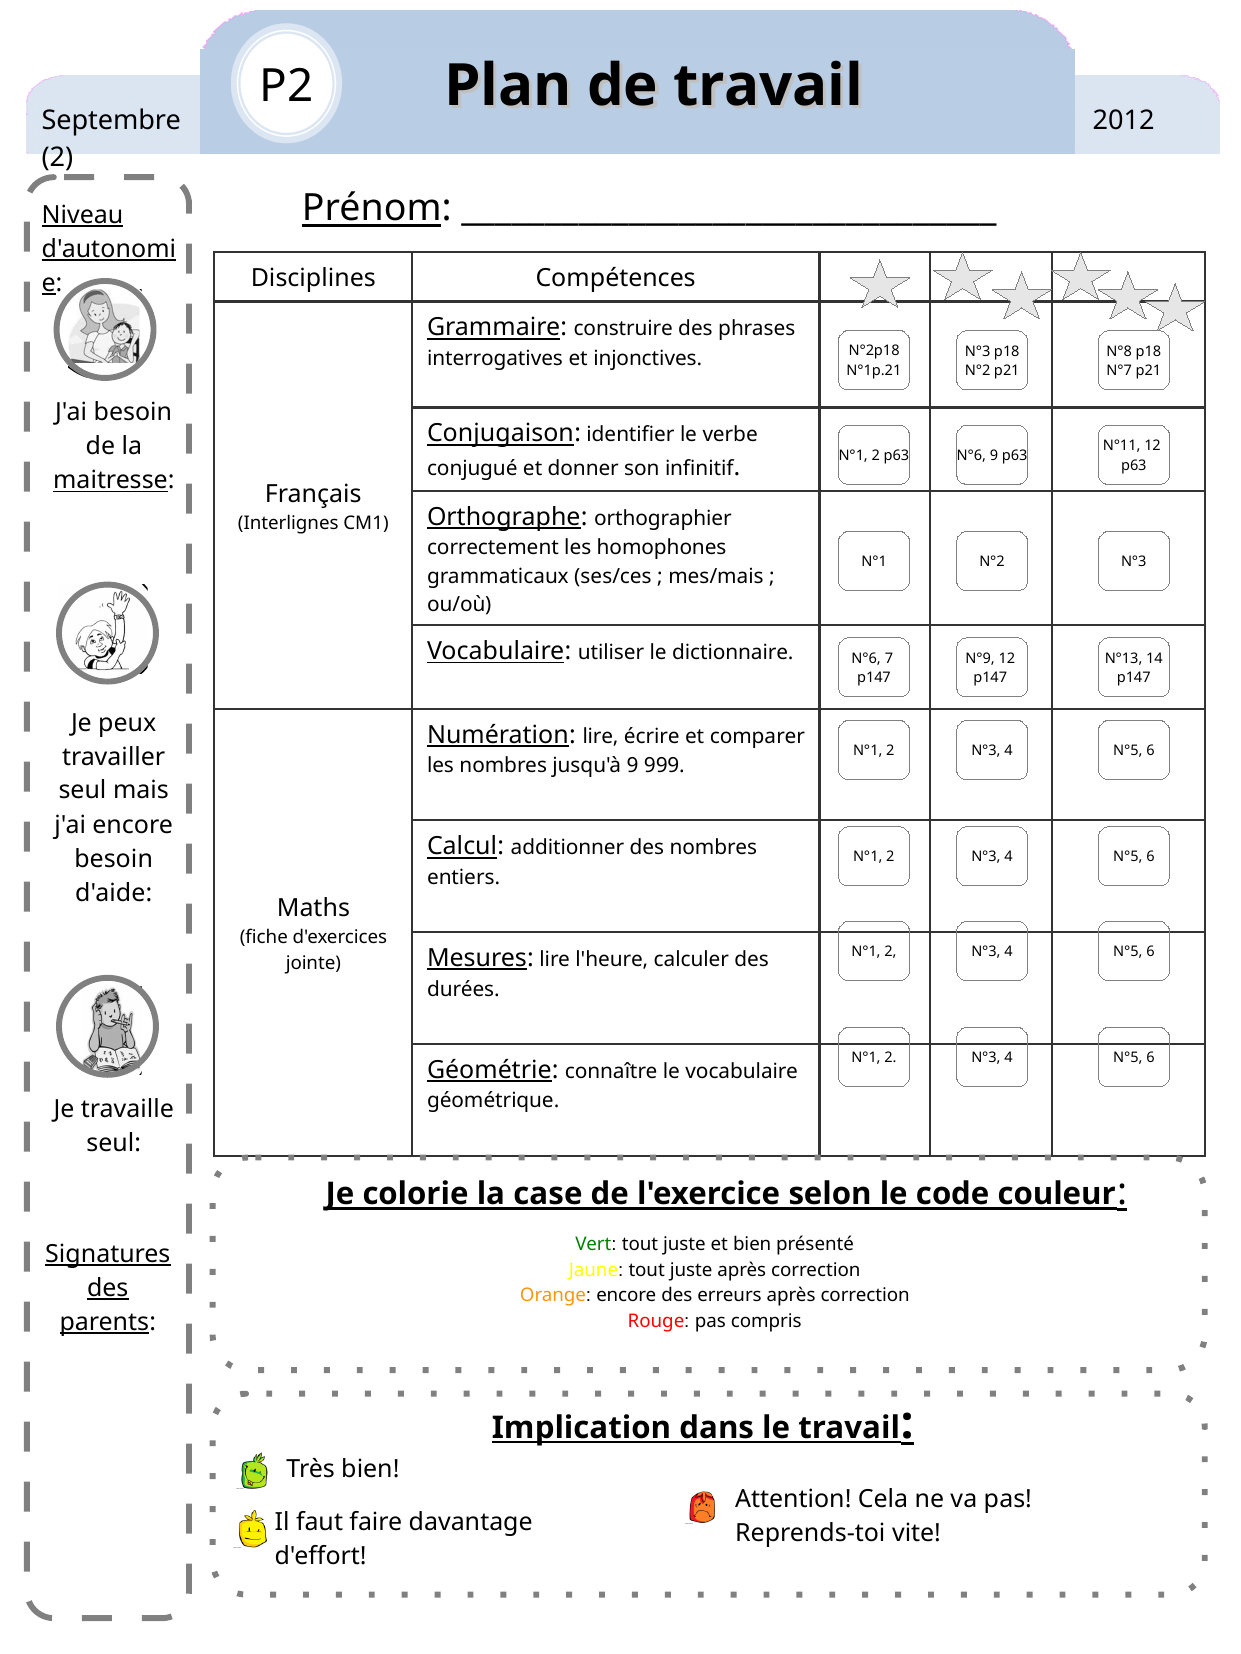

P2
Plan de travail
Septembre (2)
2012
Prénom: ________________________________
Niveau d'autonomie:
| Disciplines | Compétences | | | |
| --- | --- | --- | --- | --- |
| Français (Interlignes CM1) | Grammaire: construire des phrases interrogatives et injonctives. | | | |
| | Conjugaison: identifier le verbe conjugué et donner son infinitif. | | | |
| | Orthographe: orthographier correctement les homophones grammaticaux (ses/ces ; mes/mais ; ou/où) | | | |
| | Vocabulaire: utiliser le dictionnaire. | | | |
| Maths (fiche d'exercices jointe) | Numération: lire, écrire et comparer les nombres jusqu'à 9 999. | | | |
| | Calcul: additionner des nombres entiers. | | | |
| | Mesures: lire l'heure, calculer des durées. | | | |
| | Géométrie: connaître le vocabulaire géométrique. | | | |
N°2p18
N°1p.21
N°3 p18
N°2 p21
N°8 p18
N°7 p21
J'ai besoin de la maitresse:
N°1, 2 p63
N°6, 9 p63
N°11, 12
p63
N°1
N°2
N°3
N°6, 7
p147
N°9, 12
p147
N°13, 14
p147
Je peux travailler seul mais j'ai encore besoin d'aide:
N°1, 2
N°3, 4
N°5, 6
N°1, 2
N°3, 4
N°5, 6
N°1, 2,
N°3, 4
N°5, 6
N°1, 2.
N°3, 4
N°5, 6
Je travaille seul:
Je colorie la case de l'exercice selon le code couleur:
Vert: tout juste et bien présenté
Jaune: tout juste après correction
Orange: encore des erreurs après correction
Rouge: pas compris
Signatures des parents:
Implication dans le travail:
Très bien!
Attention! Cela ne va pas! Reprends-toi vite!
Il faut faire davantage d'effort!